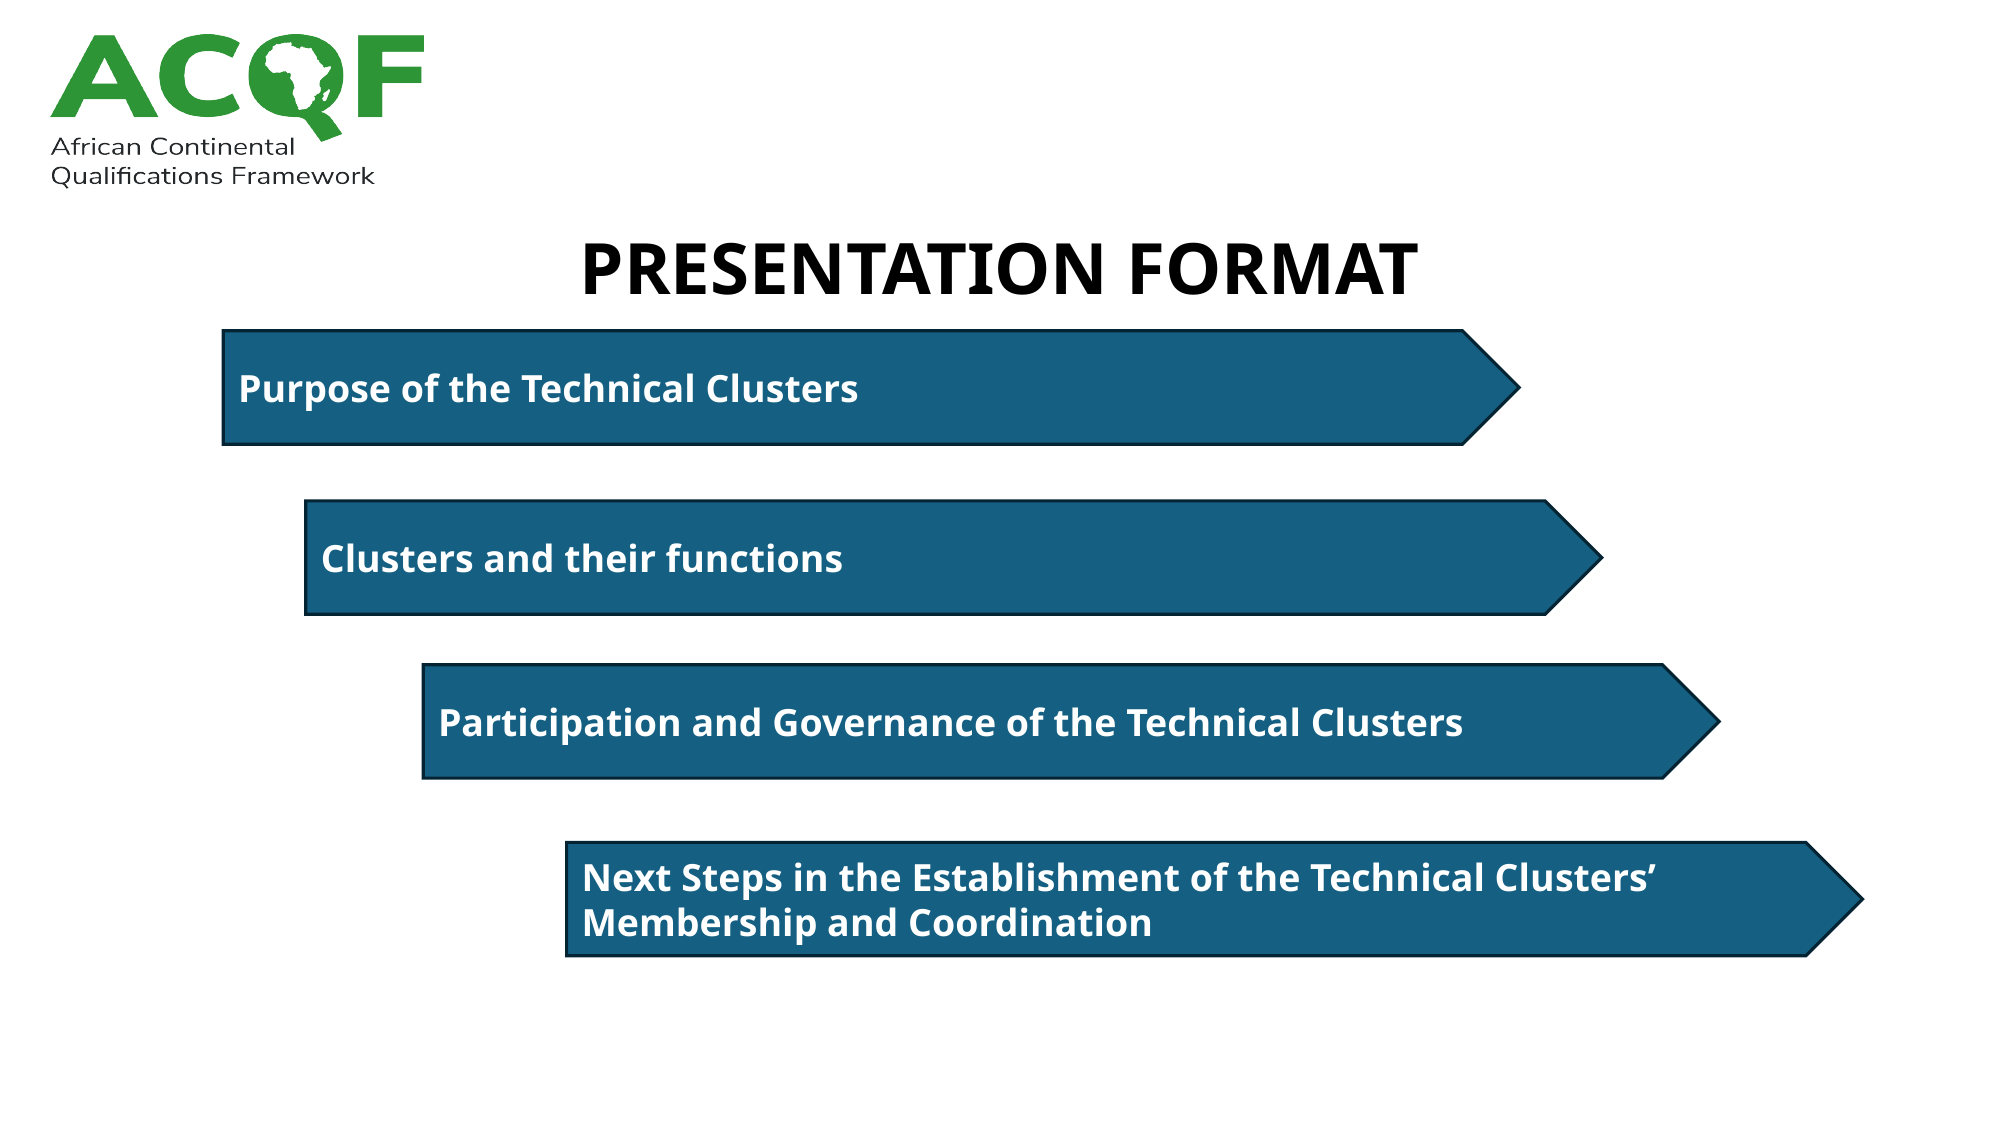

# PRESENTATION FORMAT
Purpose of the Technical Clusters
Clusters and their functions
Participation and Governance of the Technical Clusters
Next Steps in the Establishment of the Technical Clusters’ Membership and Coordination